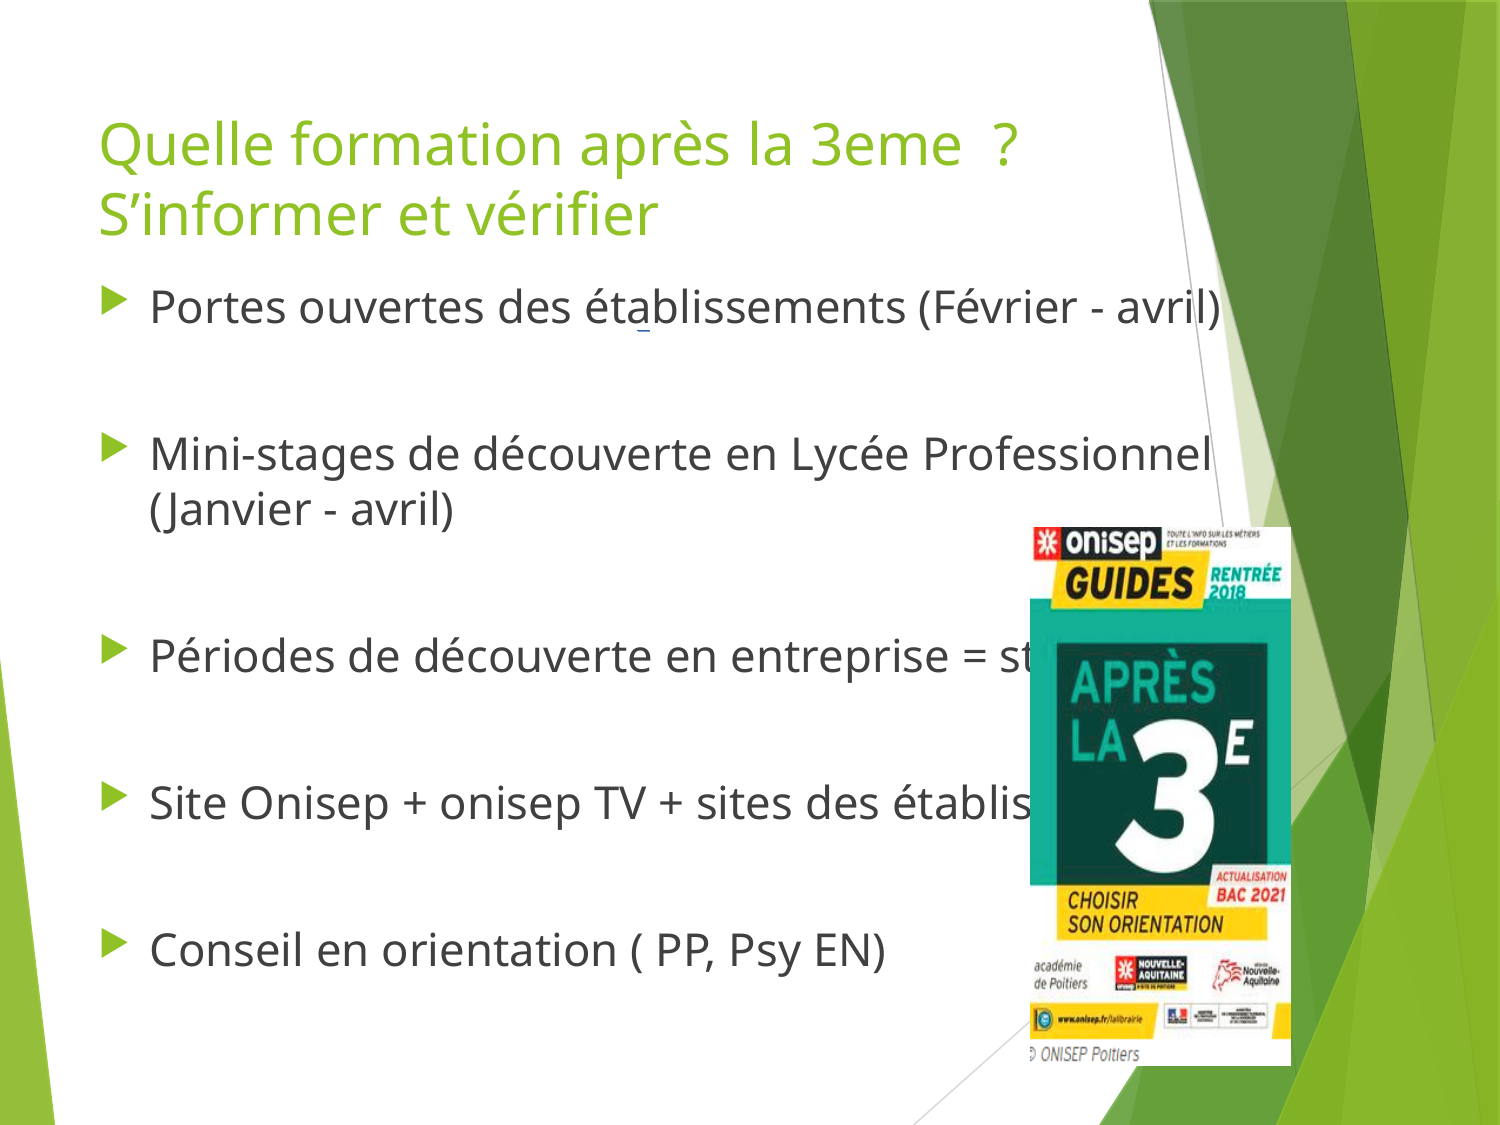

# Quelle formation après la 3eme ? S’informer et vérifier
Portes ouvertes des établissements (Février - avril)
Mini-stages de découverte en Lycée Professionnel (Janvier - avril)
Périodes de découverte en entreprise = stage(s)
Site Onisep + onisep TV + sites des établissements
Conseil en orientation ( PP, Psy EN)